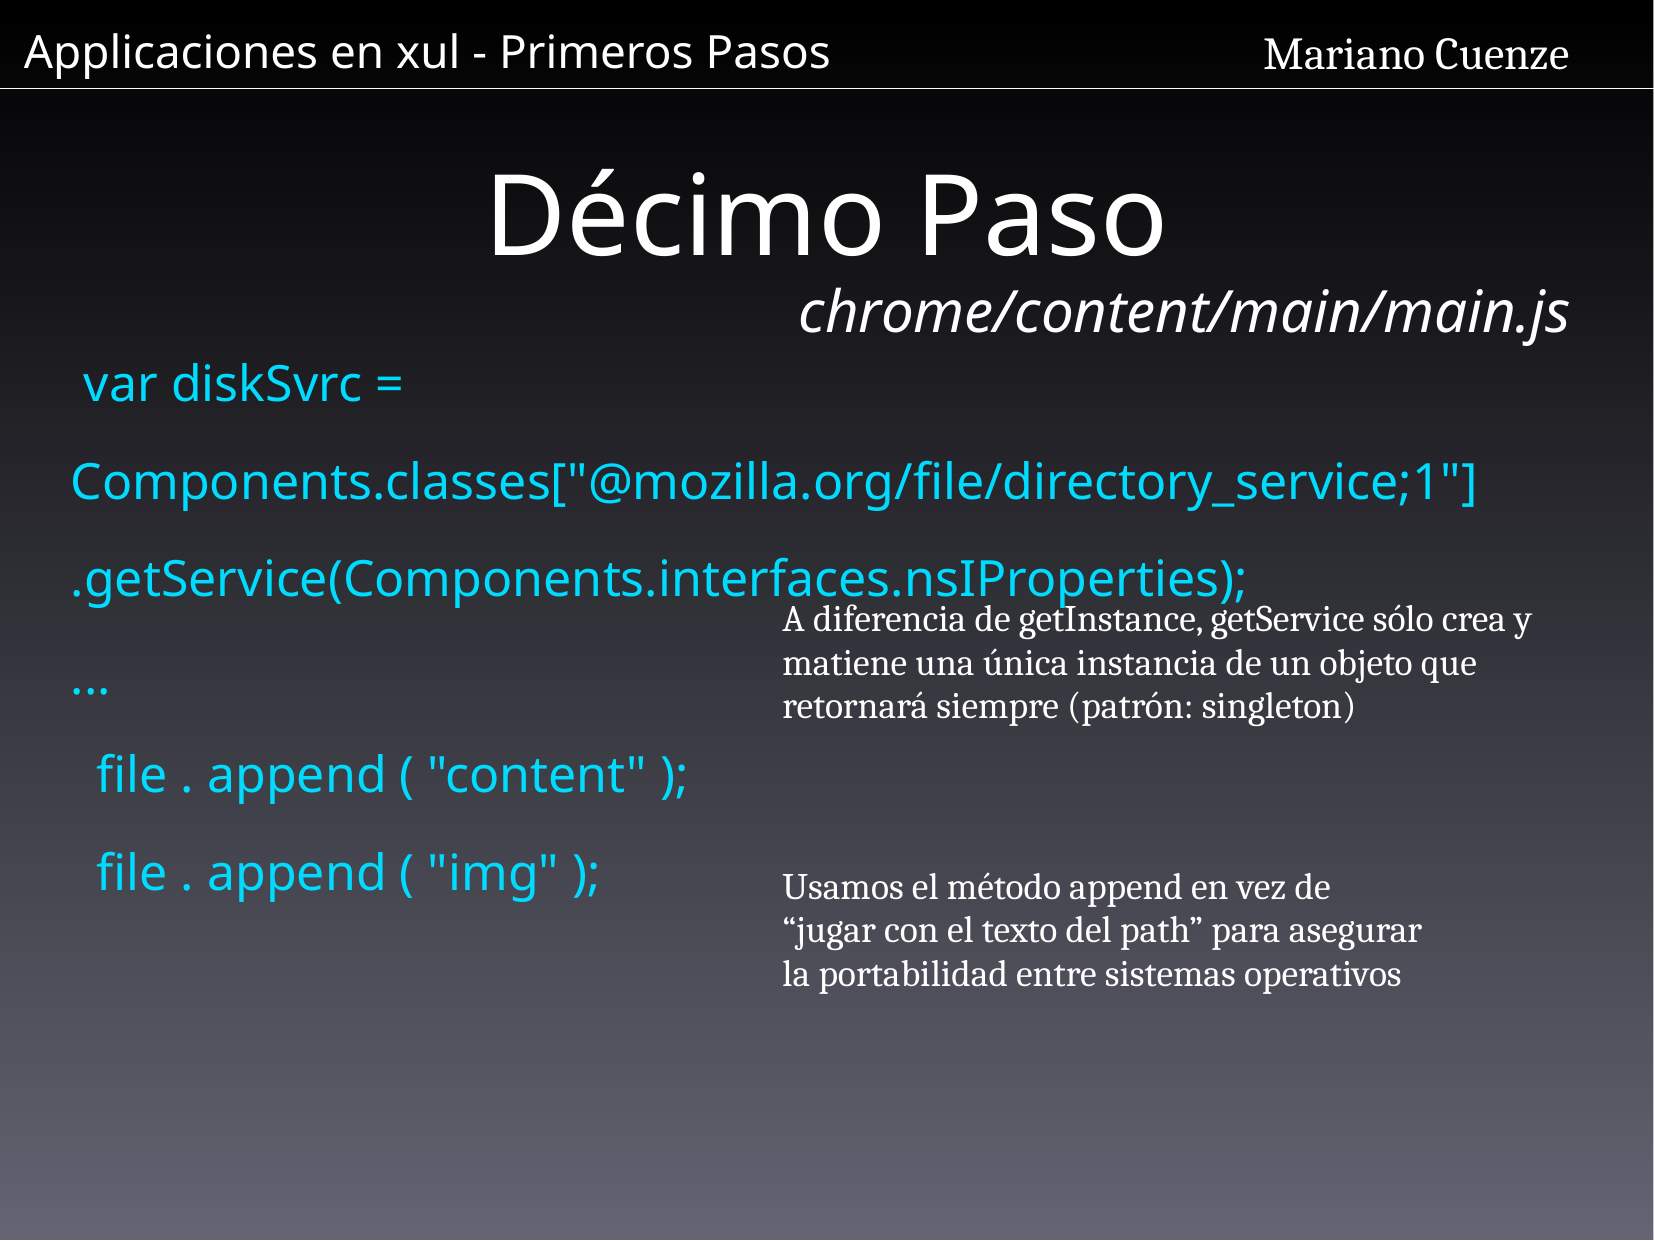

Applicaciones en xul - Primeros Pasos
Mariano Cuenze
# Décimo Paso
chrome/content/main/main.js
 var diskSvrc =
Components.classes["@mozilla.org/file/directory_service;1"]
.getService(Components.interfaces.nsIProperties);
...
 file . append ( "content" );
 file . append ( "img" );
A diferencia de getInstance, getService sólo crea y matiene una única instancia de un objeto que retornará siempre (patrón: singleton)
Usamos el método append en vez de
“jugar con el texto del path” para asegurar
la portabilidad entre sistemas operativos